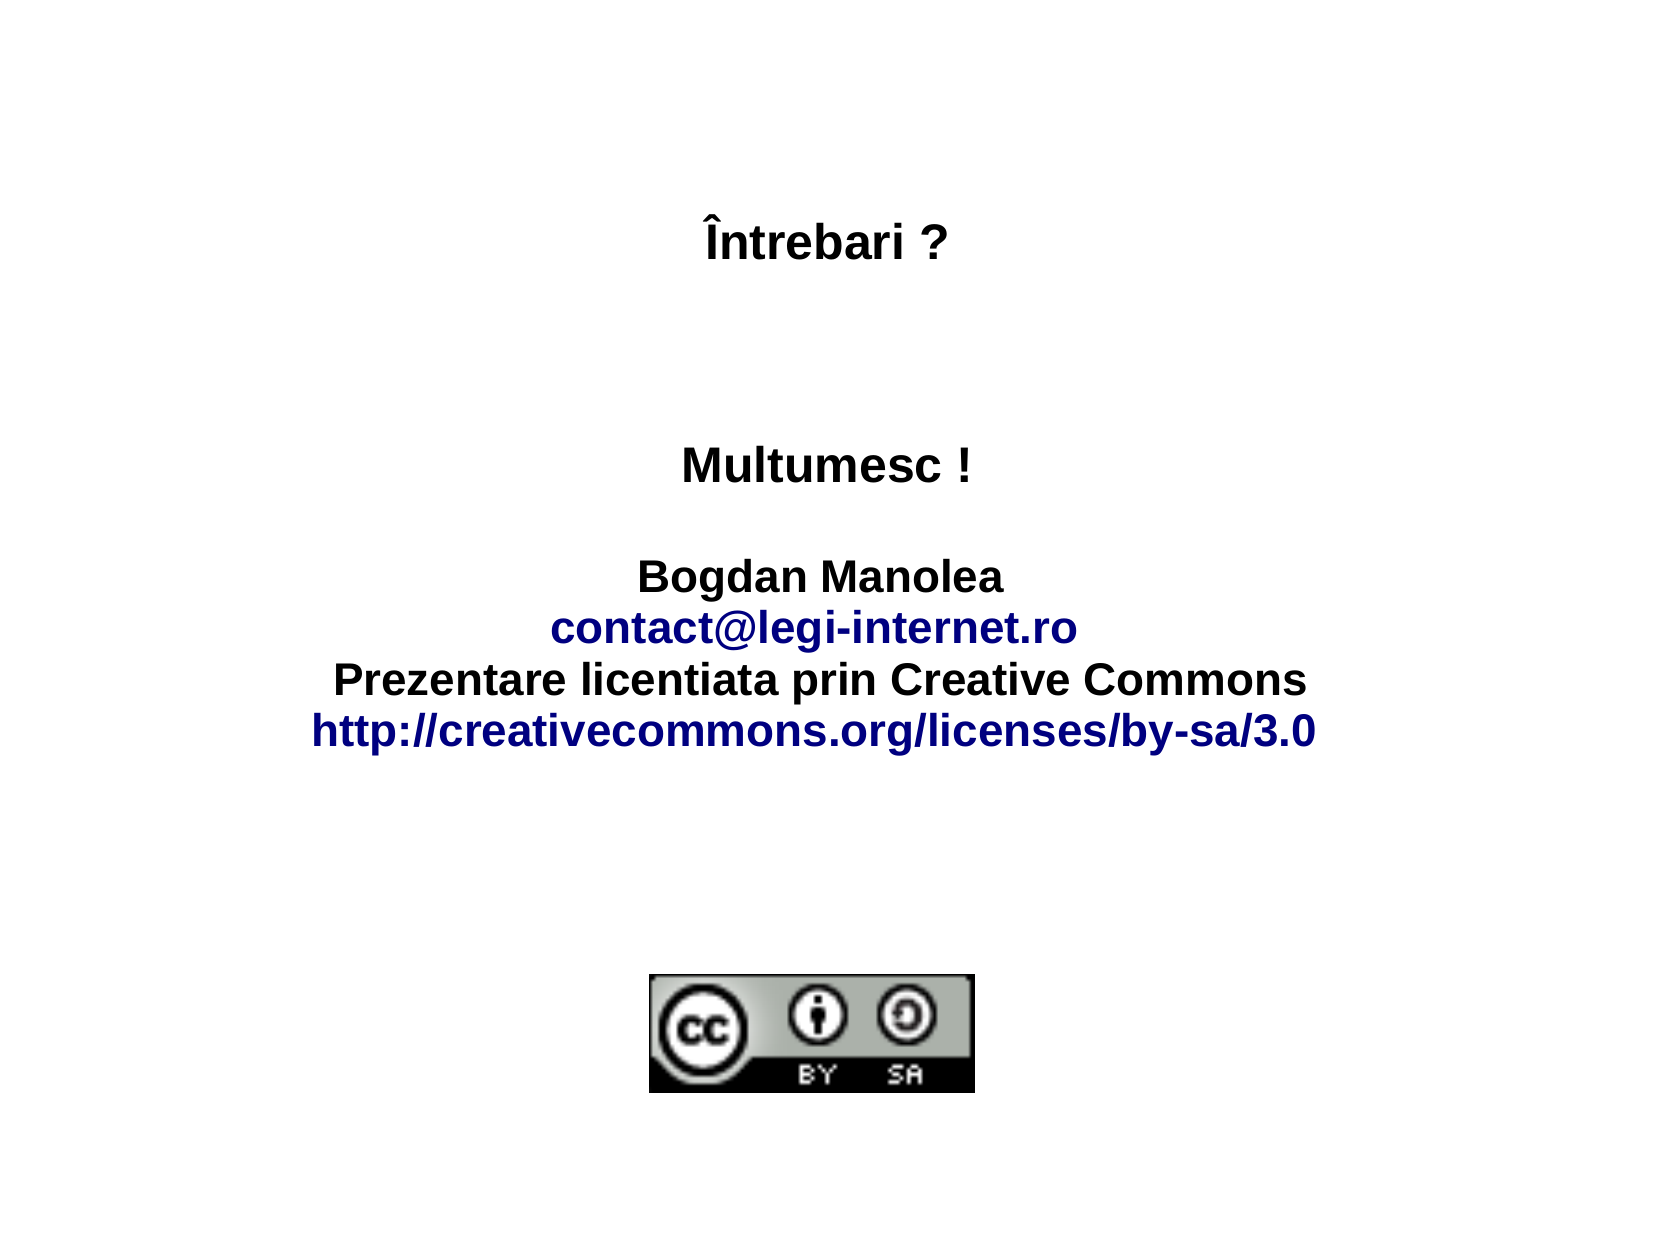

Întrebari ?
Multumesc !
Bogdan Manolea
contact@legi-internet.ro
Prezentare licentiata prin Creative Commons
http://creativecommons.org/licenses/by-sa/3.0